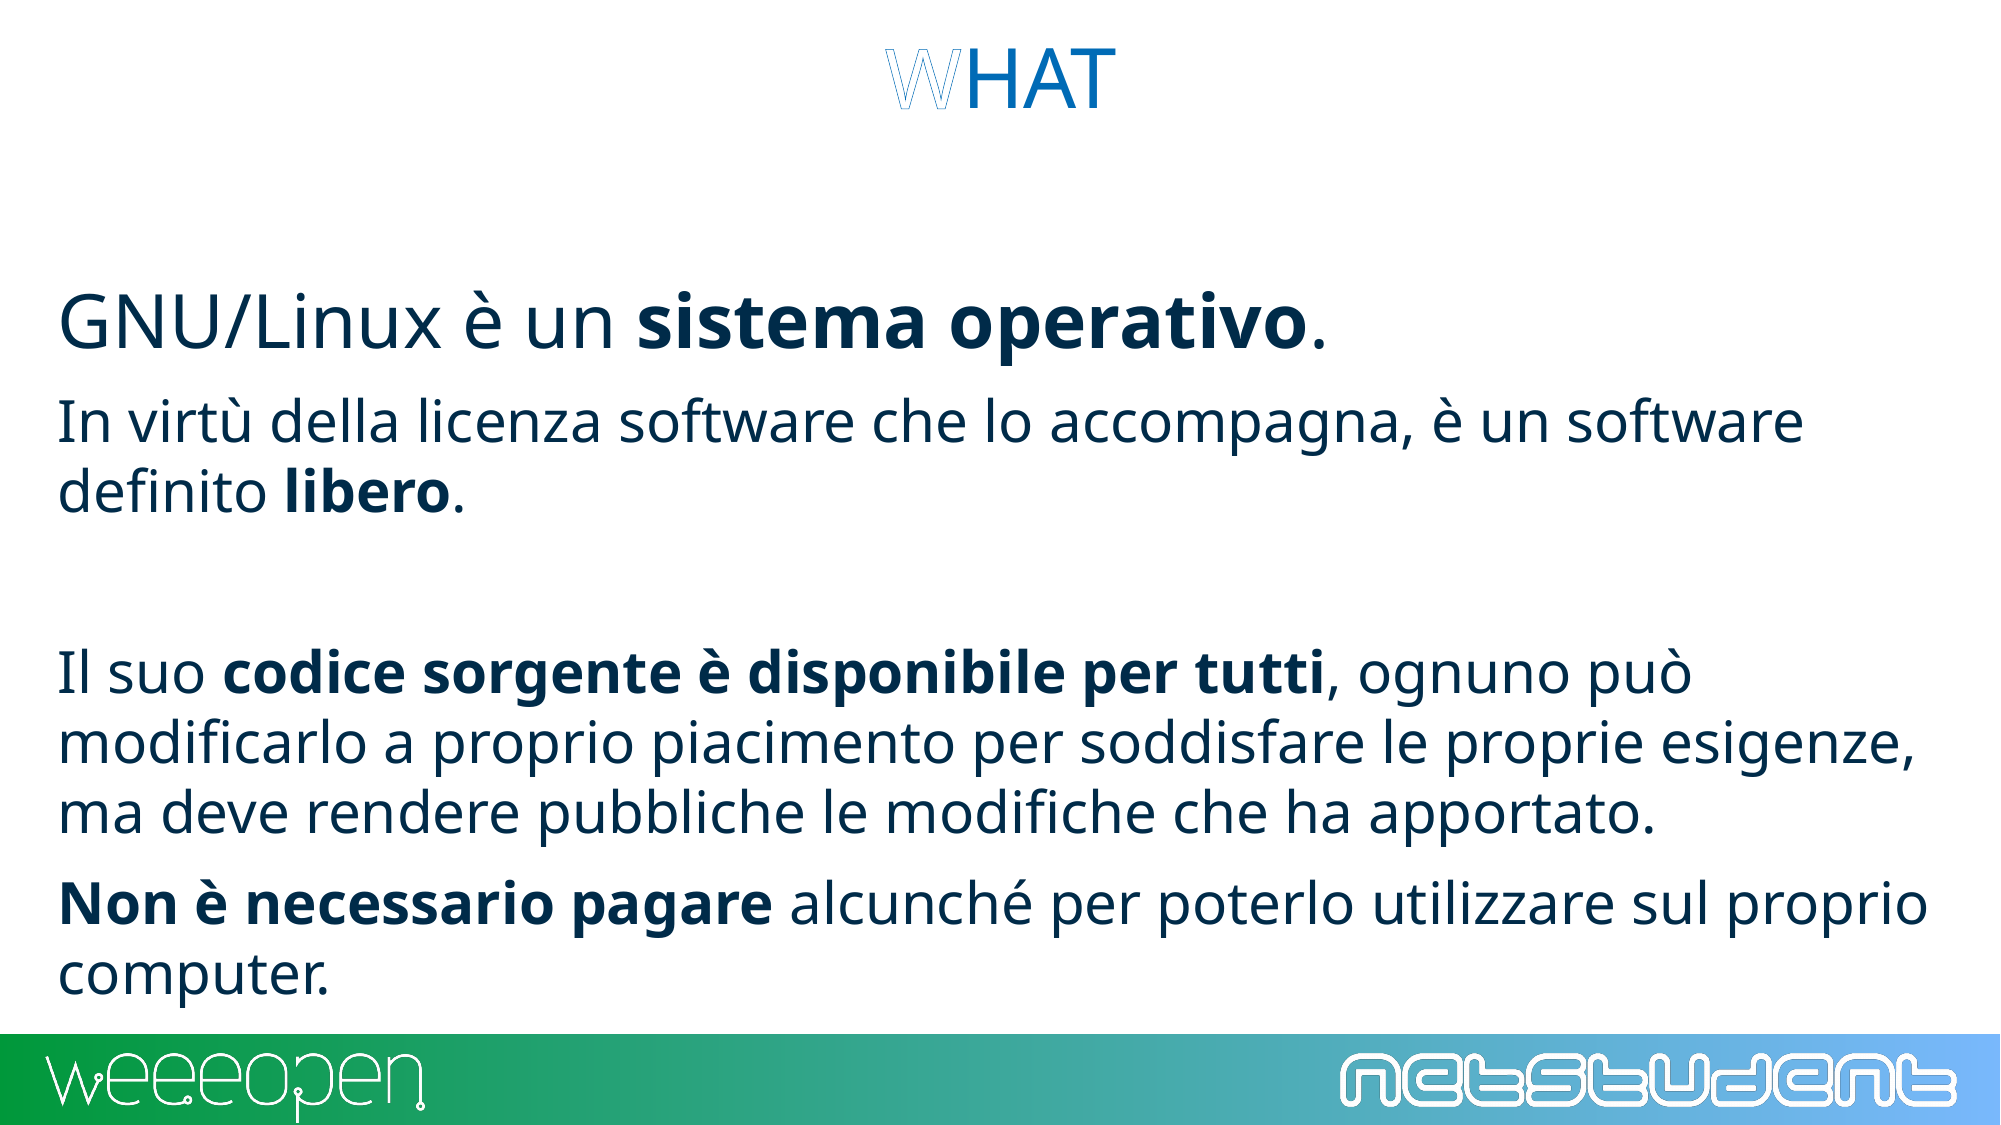

WHAT
GNU/Linux è un sistema operativo.
In virtù della licenza software che lo accompagna, è un software definito libero.
Il suo codice sorgente è disponibile per tutti, ognuno può modificarlo a proprio piacimento per soddisfare le proprie esigenze, ma deve rendere pubbliche le modifiche che ha apportato.
Non è necessario pagare alcunché per poterlo utilizzare sul proprio computer.